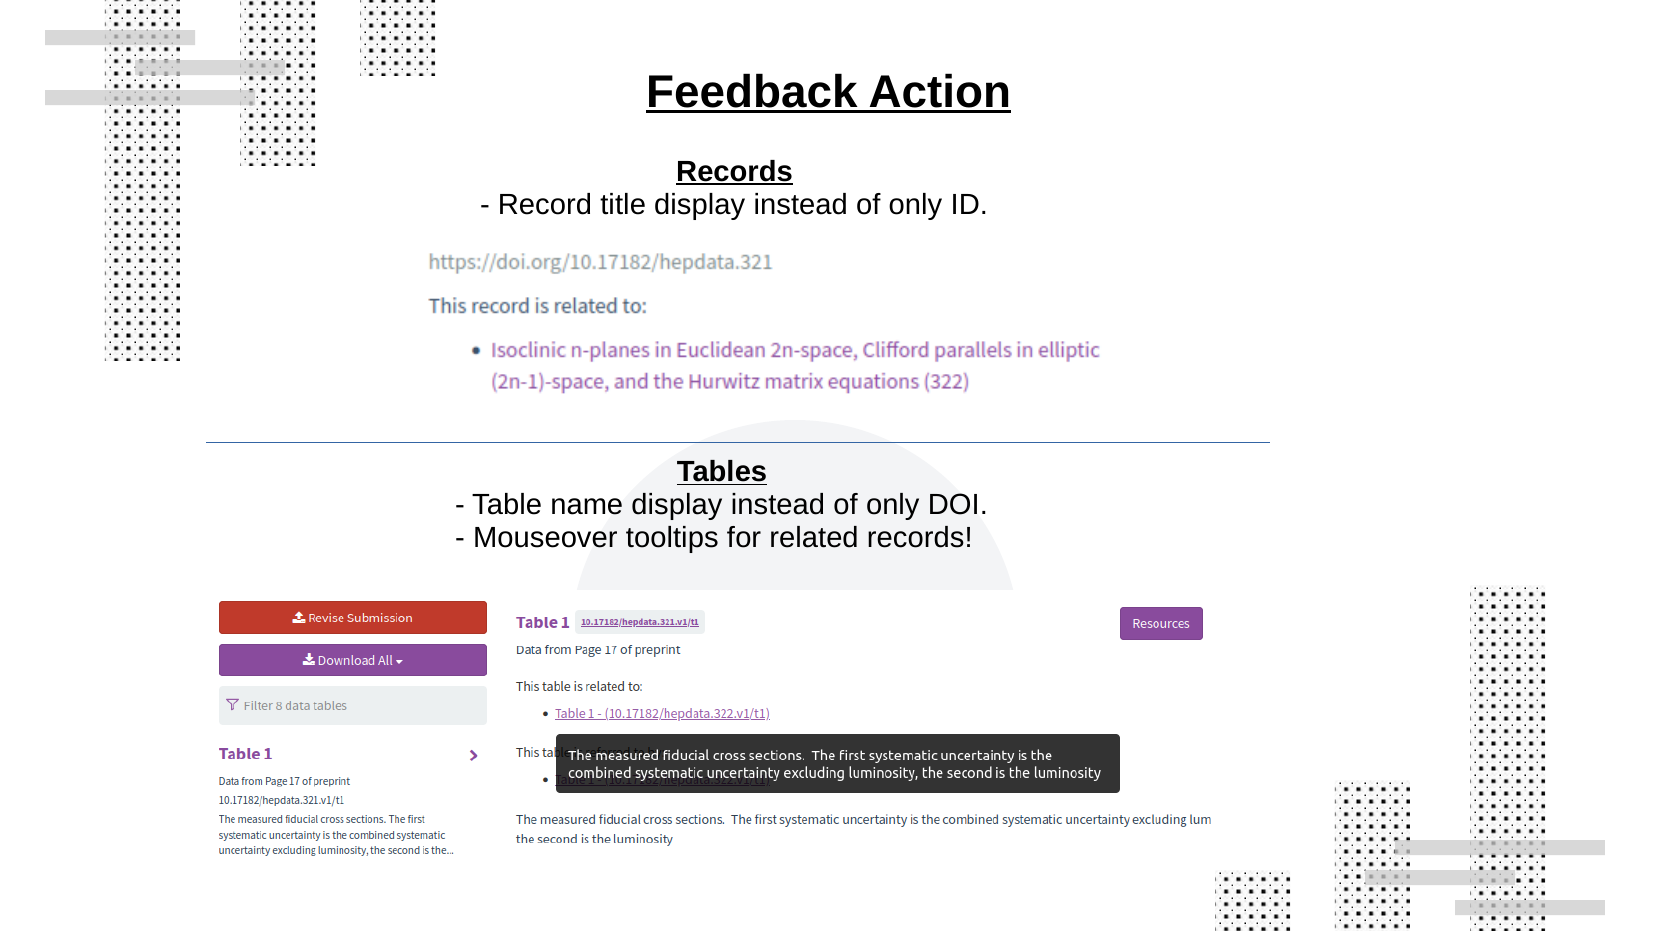

Feedback Action
Records
- Record title display instead of only ID.
Tables
- Table name display instead of only DOI.
- Mouseover tooltips for related records!